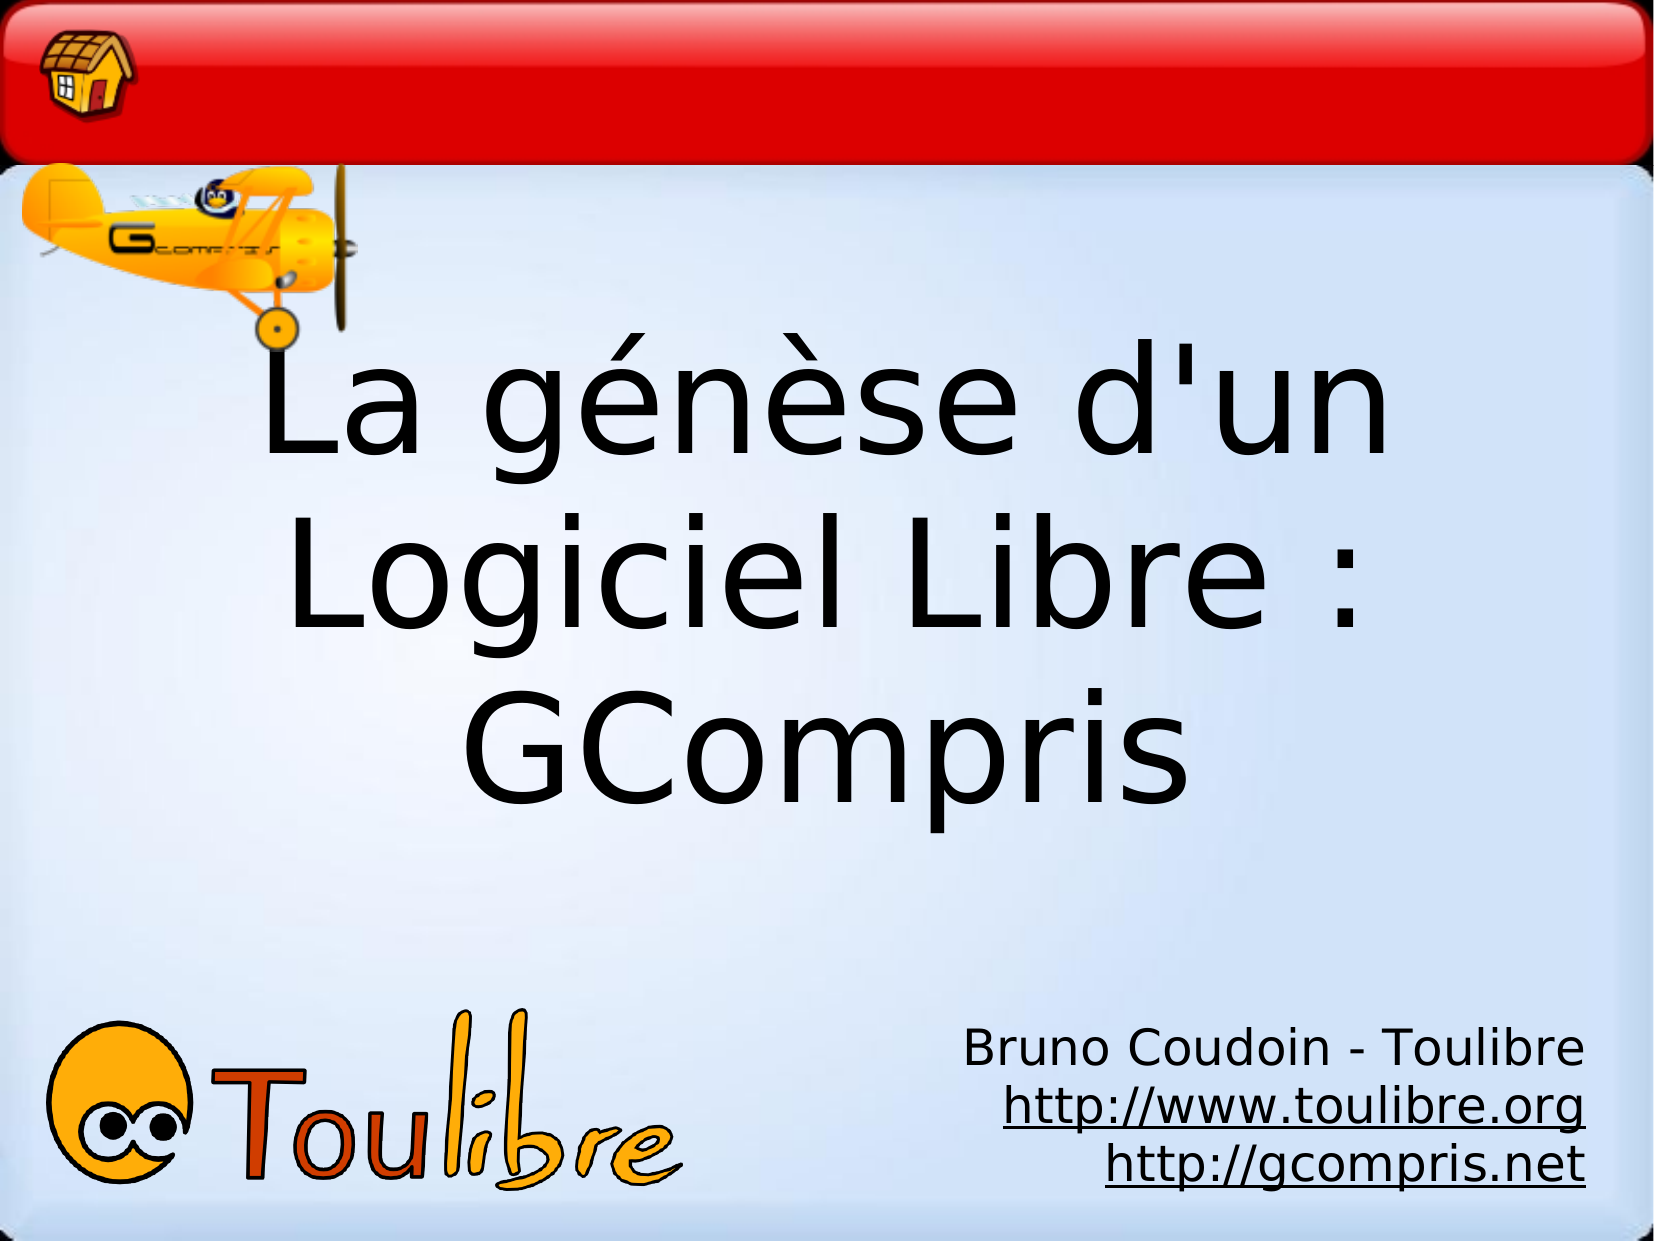

La génèse d'un Logiciel Libre :
GCompris
Bruno Coudoin - Toulibre
http://www.toulibre.org
http://gcompris.net